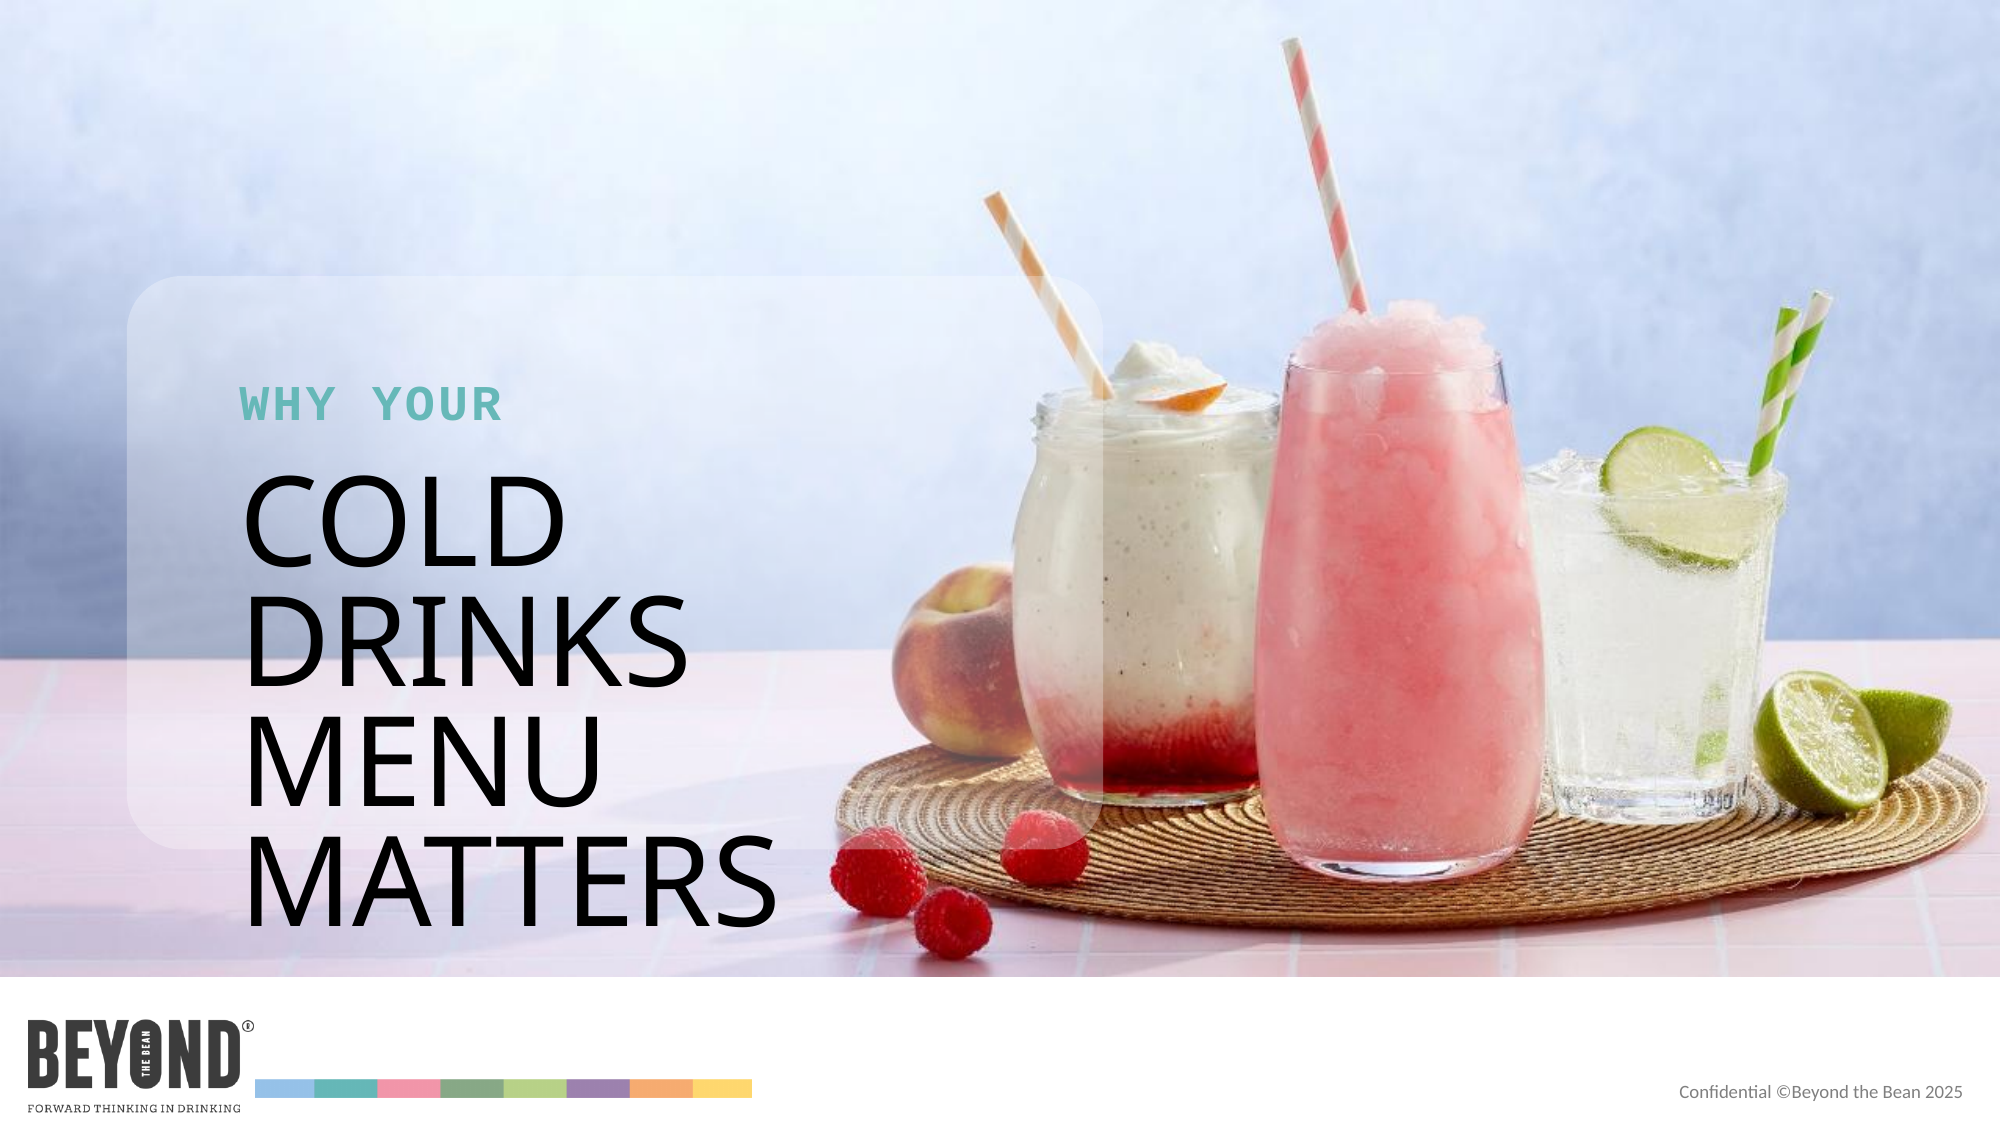

Why Your
Cold Drinks Menu Matters
Confidential ©Beyond the Bean 2025